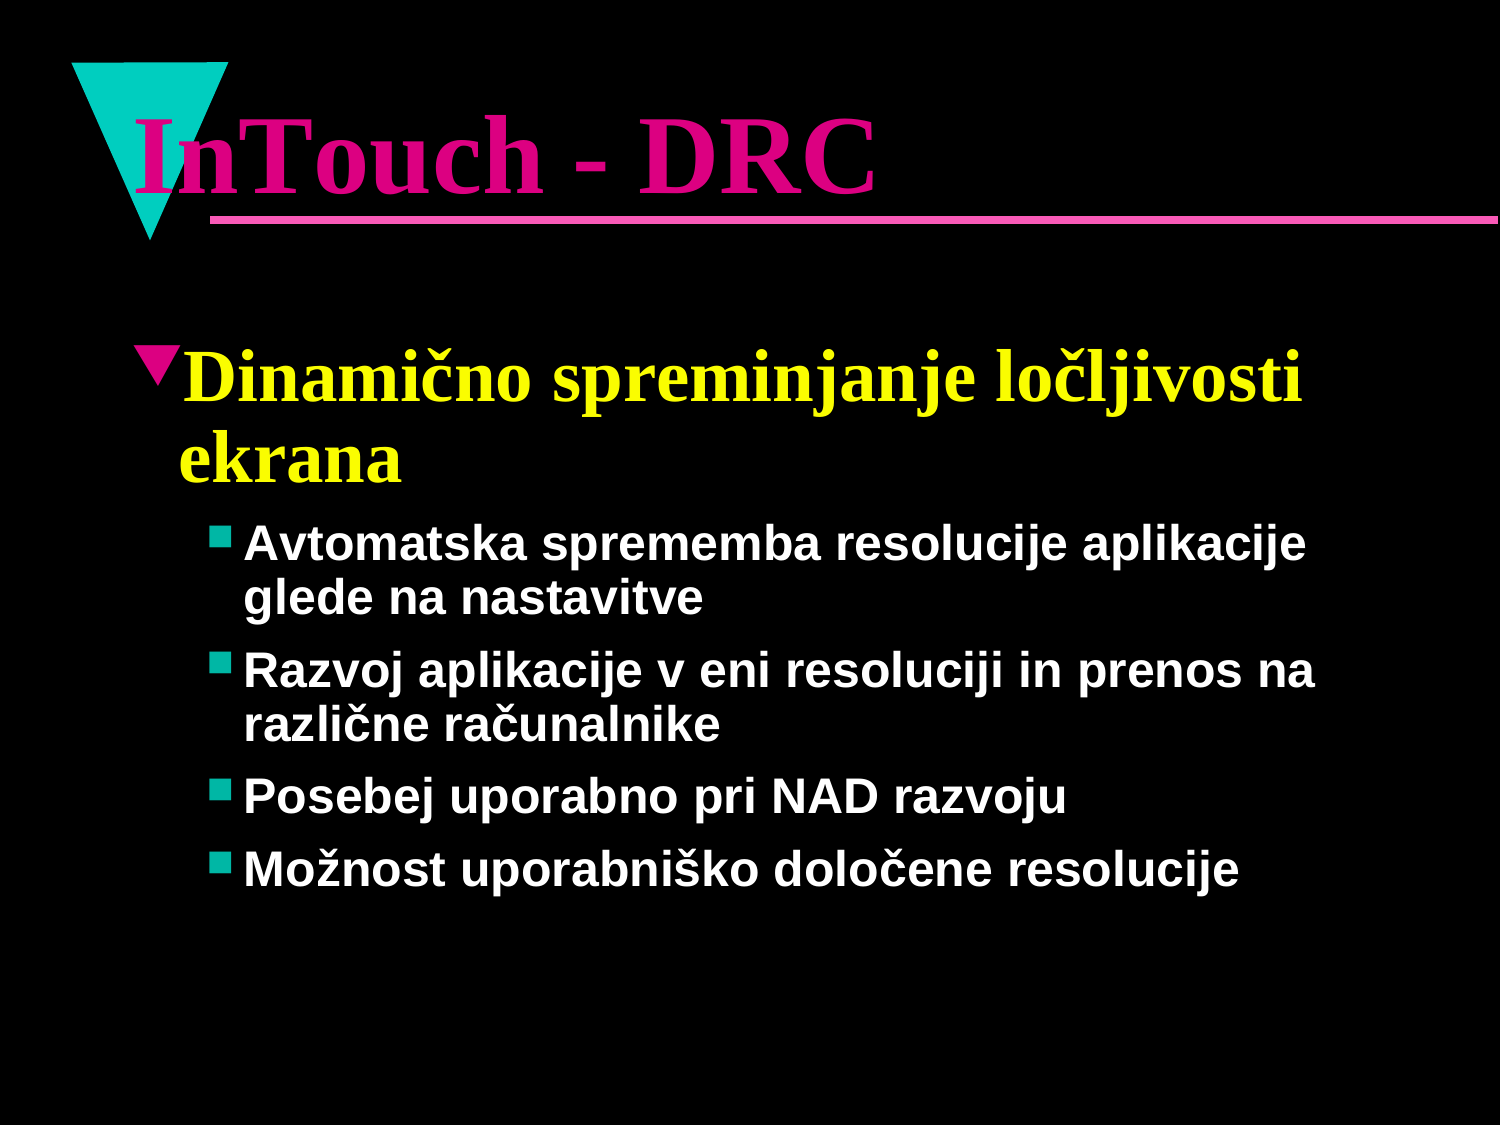

# InTouch - DRC
Dinamično spreminjanje ločljivosti ekrana
Avtomatska sprememba resolucije aplikacije glede na nastavitve
Razvoj aplikacije v eni resoluciji in prenos na različne računalnike
Posebej uporabno pri NAD razvoju
Možnost uporabniško določene resolucije
36